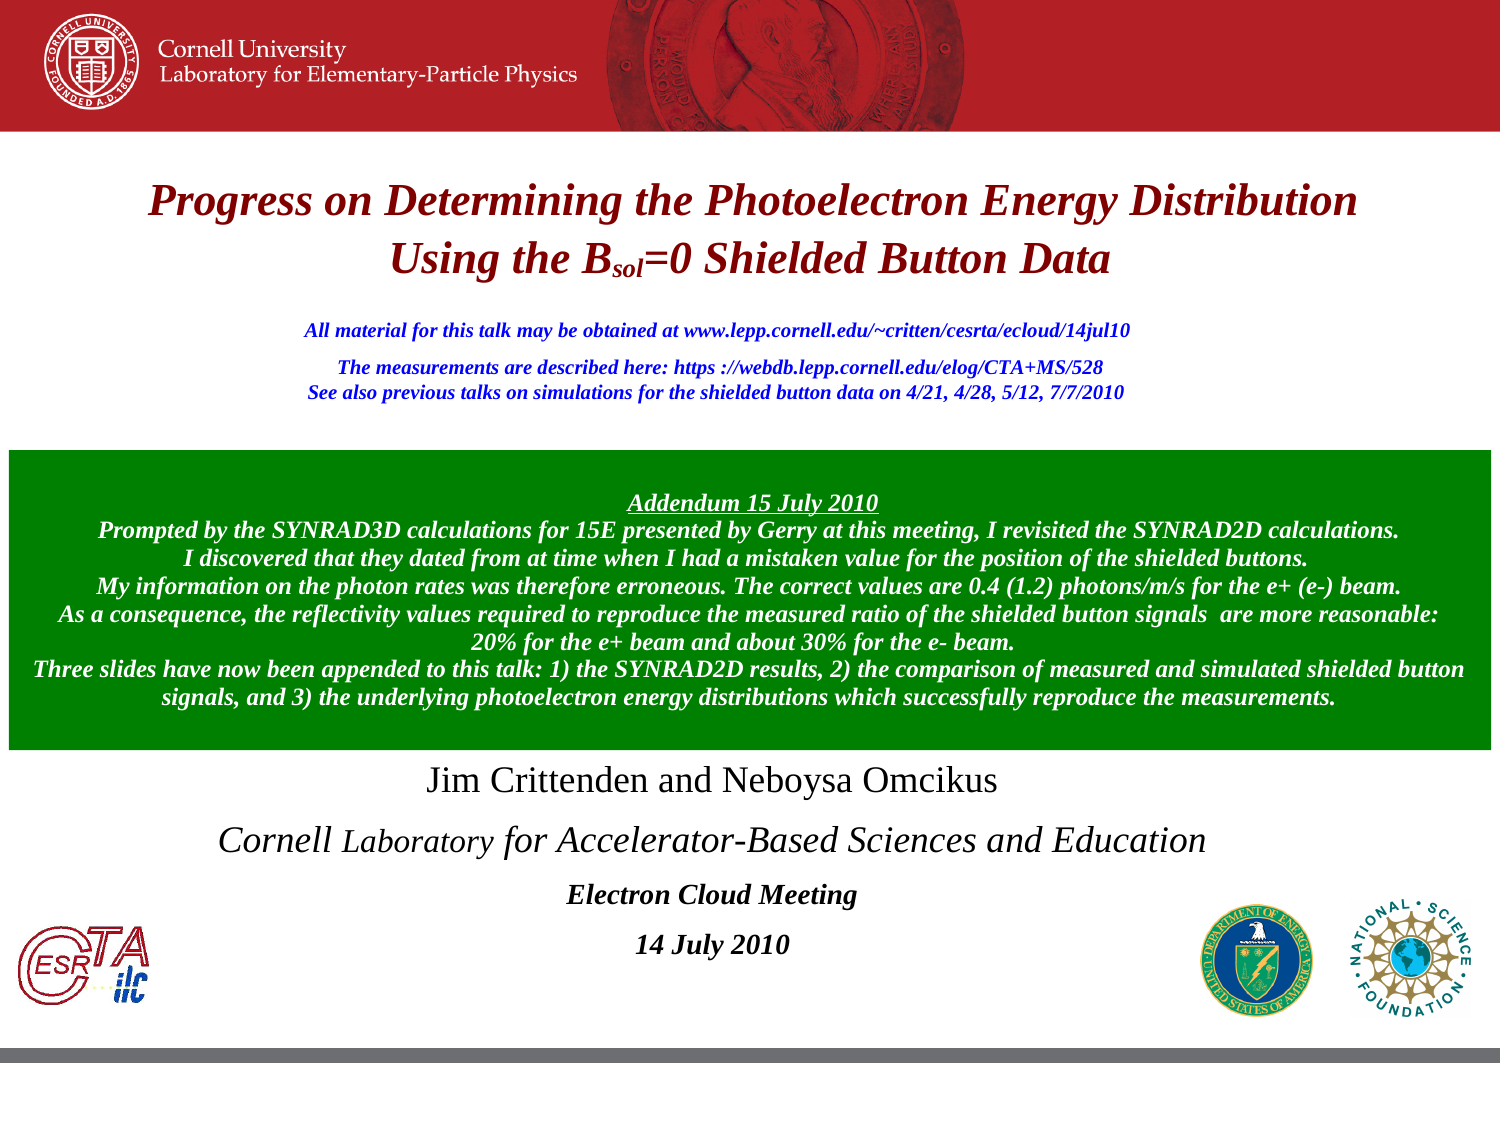

Progress on Determining the Photoelectron Energy Distribution
Using the Bsol=0 Shielded Button Data
 All material for this talk may be obtained at www.lepp.cornell.edu/~critten/cesrta/ecloud/14jul10
 The measurements are described here: https ://webdb.lepp.cornell.edu/elog/CTA+MS/528
See also previous talks on simulations for the shielded button data on 4/21, 4/28, 5/12, 7/7/2010
 Addendum 15 July 2010
Prompted by the SYNRAD3D calculations for 15E presented by Gerry at this meeting, I revisited the SYNRAD2D calculations.
I discovered that they dated from at time when I had a mistaken value for the position of the shielded buttons.
My information on the photon rates was therefore erroneous. The correct values are 0.4 (1.2) photons/m/s for the e+ (e-) beam.
As a consequence, the reflectivity values required to reproduce the measured ratio of the shielded button signals are more reasonable:
20% for the e+ beam and about 30% for the e- beam.
Three slides have now been appended to this talk: 1) the SYNRAD2D results, 2) the comparison of measured and simulated shielded button signals, and 3) the underlying photoelectron energy distributions which successfully reproduce the measurements.
# Jim Crittenden and Neboysa Omcikus
Cornell Laboratory for Accelerator-Based Sciences and Education
Electron Cloud Meeting
14 July 2010